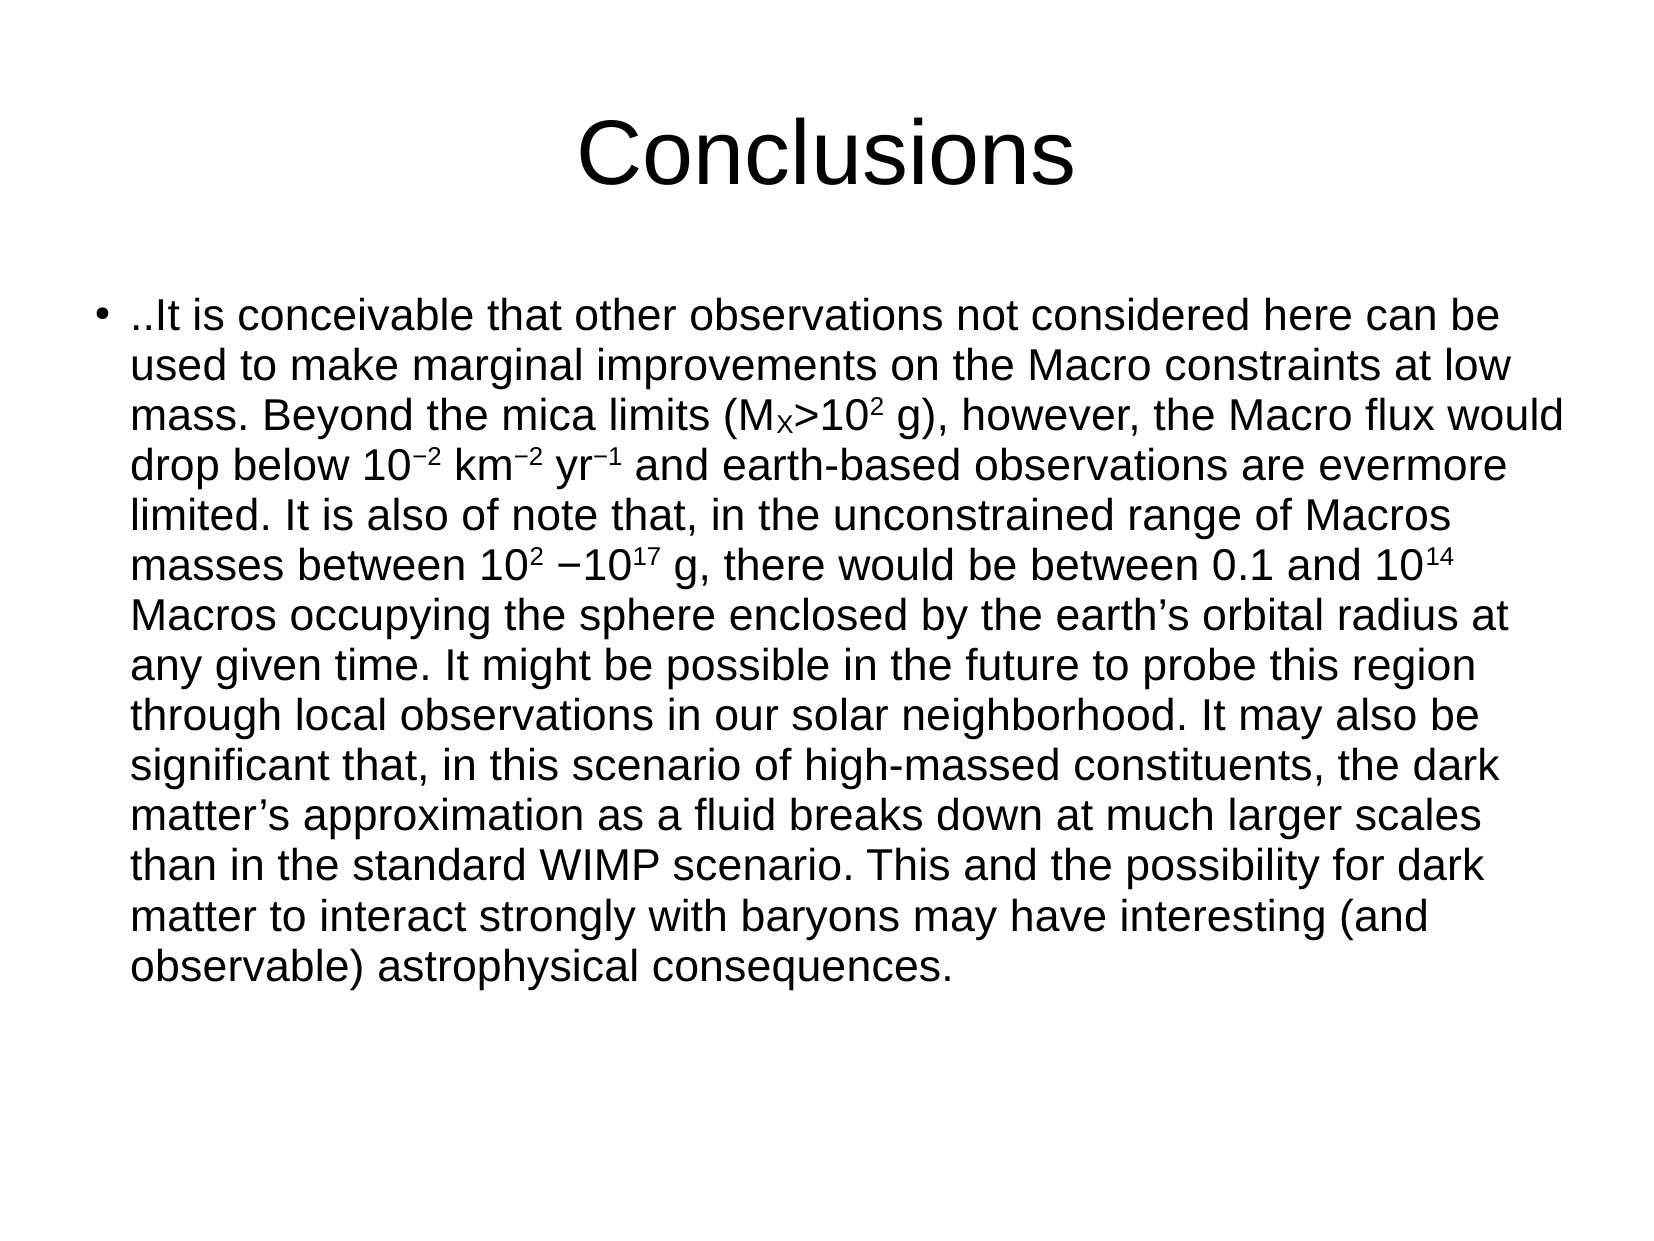

# Conclusions
..It is conceivable that other observations not considered here can be used to make marginal improvements on the Macro constraints at low mass. Beyond the mica limits (MX>102 g), however, the Macro flux would drop below 10−2 km−2 yr−1 and earth-based observations are evermore limited. It is also of note that, in the unconstrained range of Macros masses between 102 −1017 g, there would be between 0.1 and 1014 Macros occupying the sphere enclosed by the earth’s orbital radius at any given time. It might be possible in the future to probe this region through local observations in our solar neighborhood. It may also be significant that, in this scenario of high-massed constituents, the dark matter’s approximation as a fluid breaks down at much larger scales than in the standard WIMP scenario. This and the possibility for dark matter to interact strongly with baryons may have interesting (and observable) astrophysical consequences.